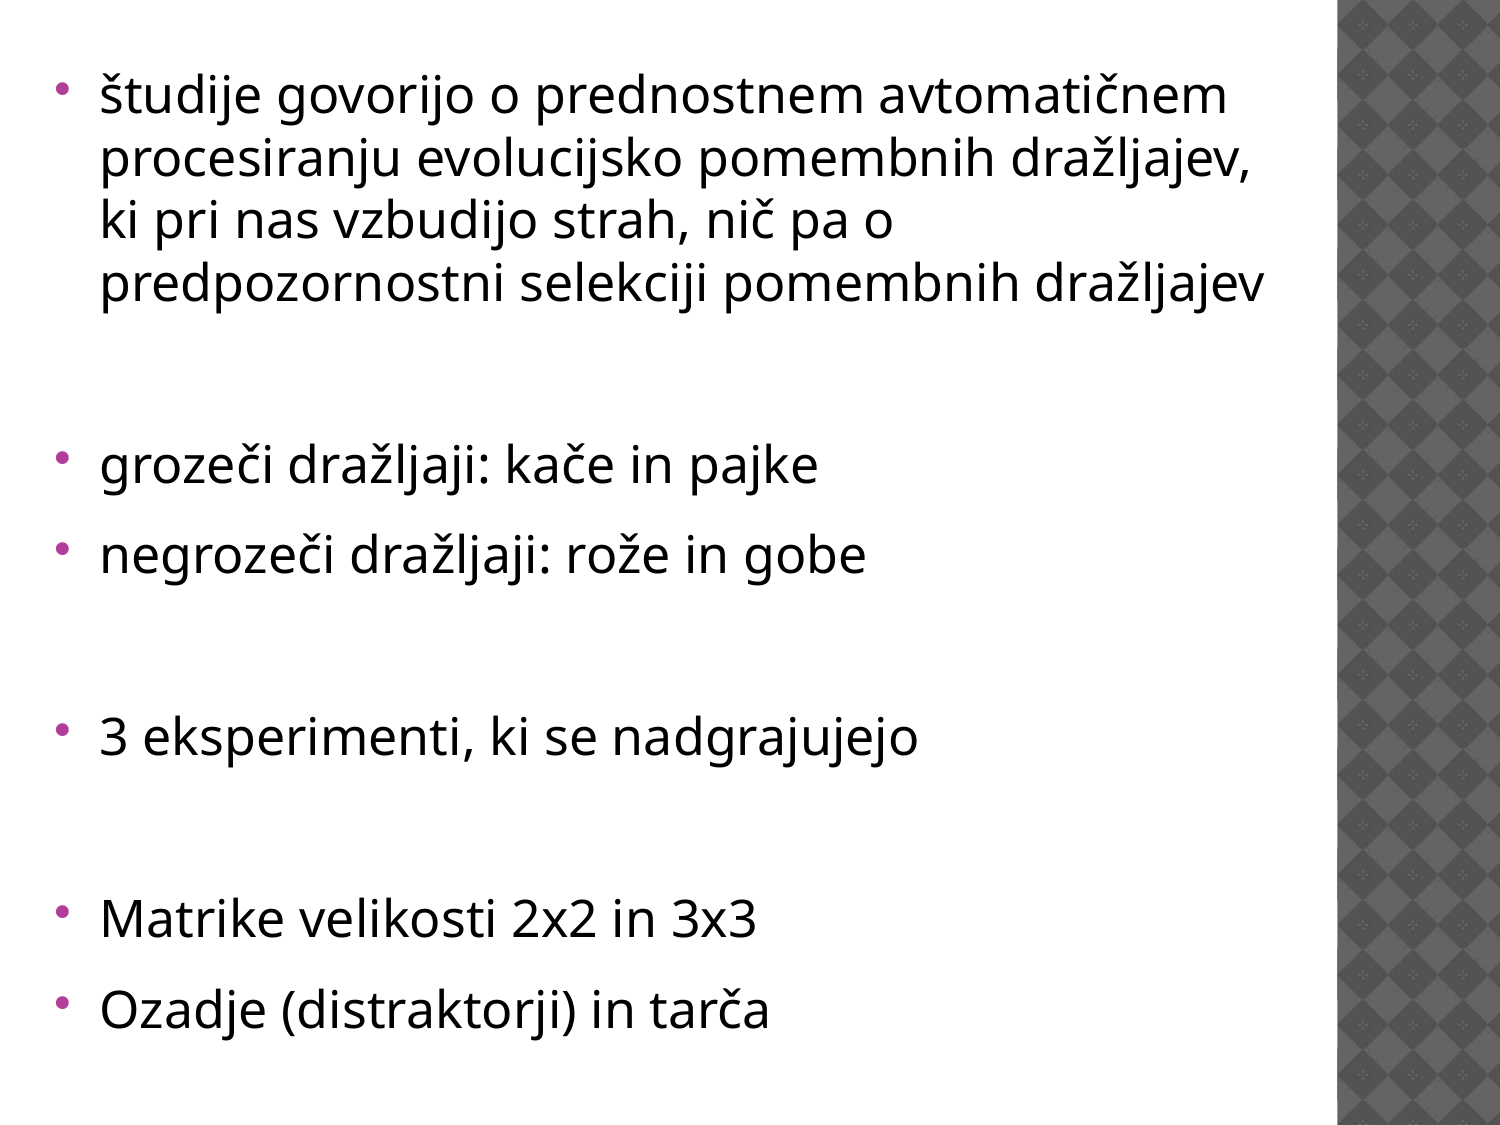

# študije govorijo o prednostnem avtomatičnem procesiranju evolucijsko pomembnih dražljajev, ki pri nas vzbudijo strah, nič pa o predpozornostni selekciji pomembnih dražljajev
grozeči dražljaji: kače in pajke
negrozeči dražljaji: rože in gobe
3 eksperimenti, ki se nadgrajujejo
Matrike velikosti 2x2 in 3x3
Ozadje (distraktorji) in tarča